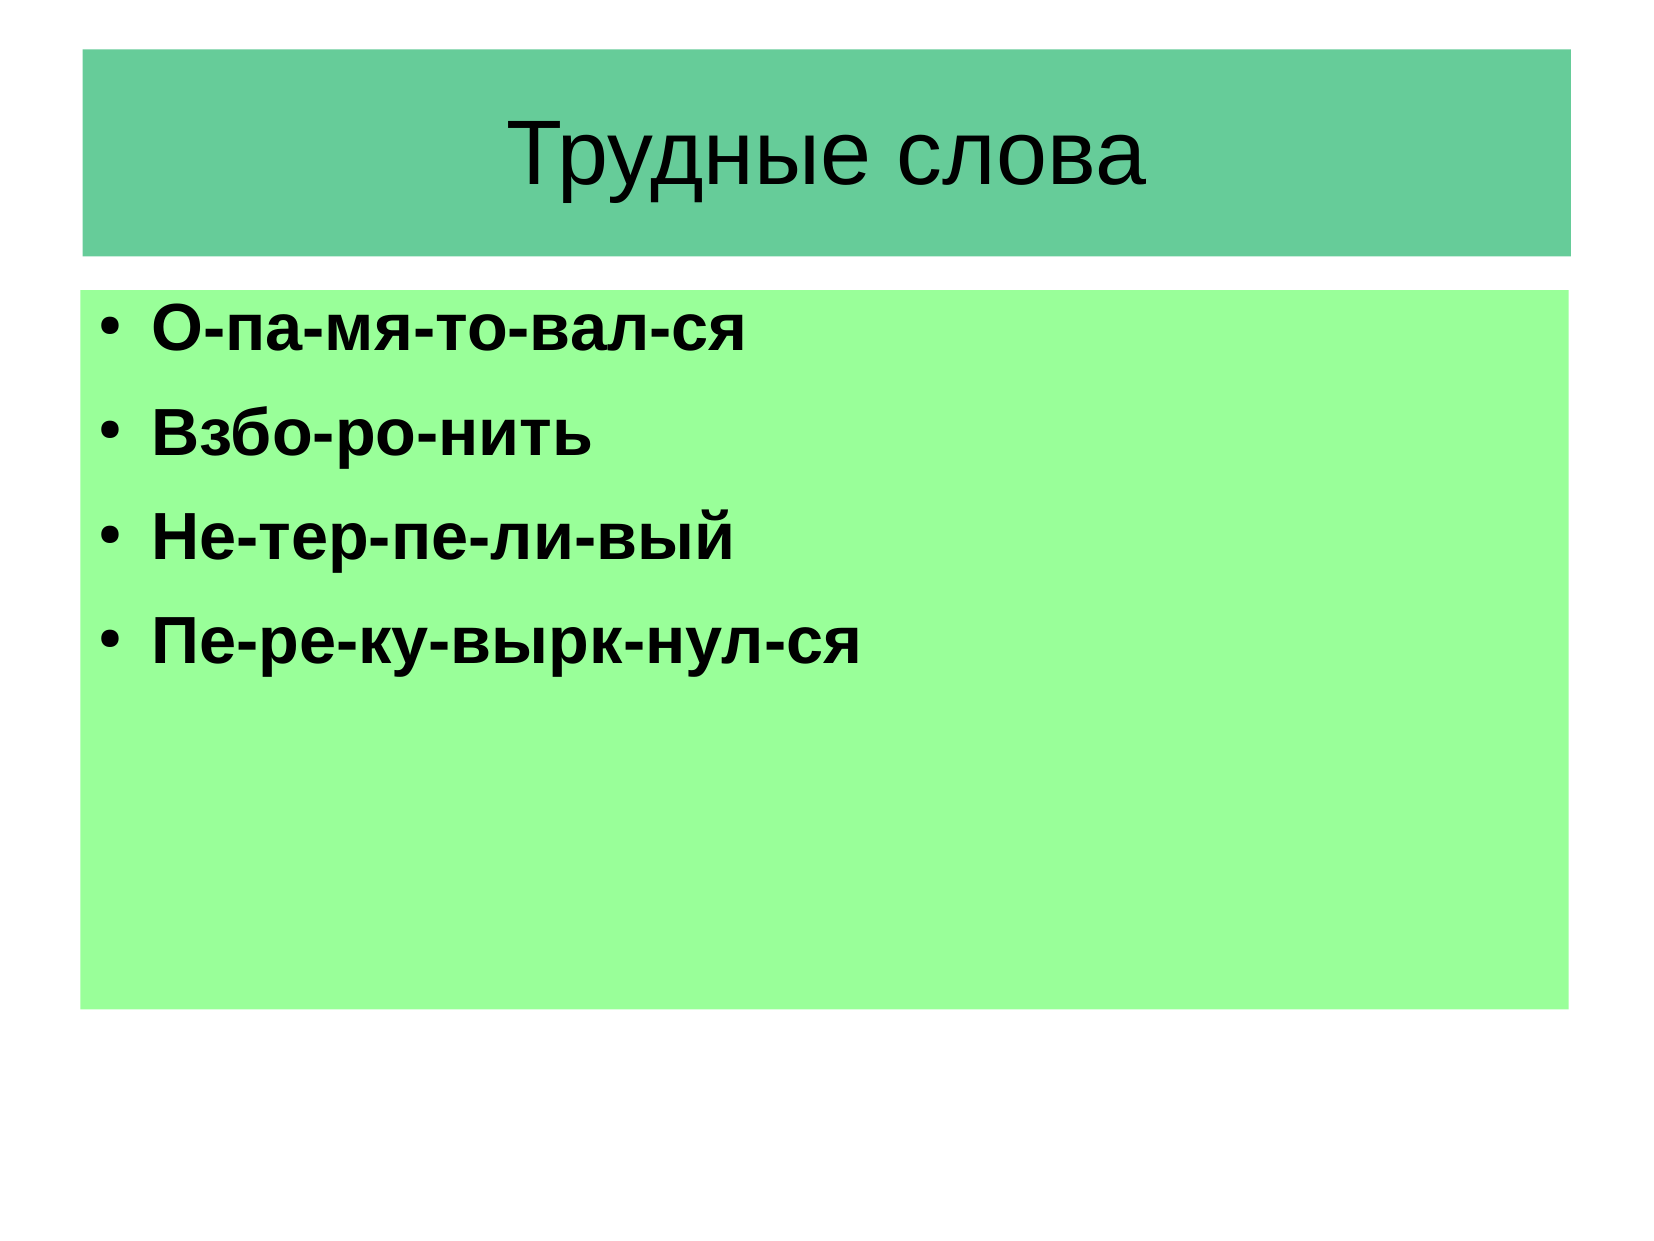

# Трудные слова
О-па-мя-то-вал-ся
Взбо-ро-нить
Не-тер-пе-ли-вый
Пе-ре-ку-вырк-нул-ся